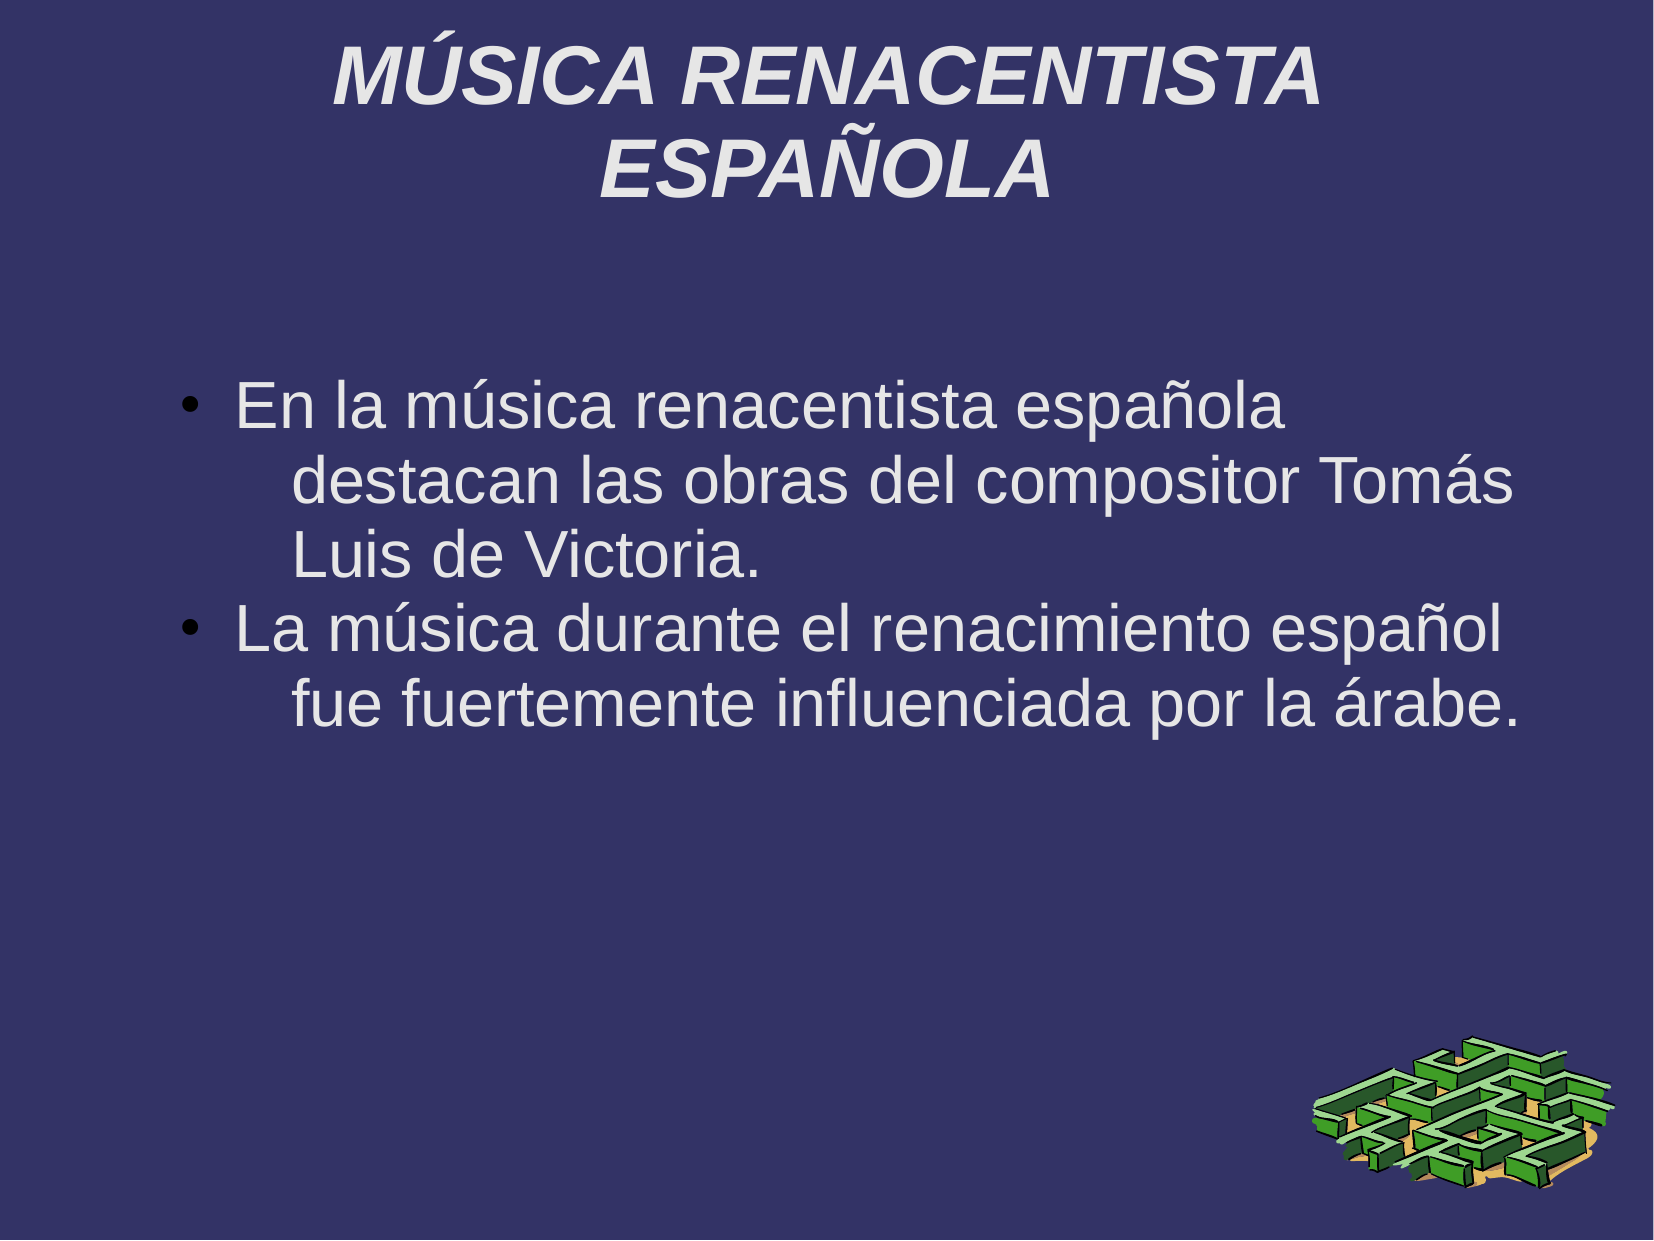

# MÚSICA RENACENTISTA ESPAÑOLA
En la música renacentista española destacan las obras del compositor Tomás Luis de Victoria.
La música durante el renacimiento español fue fuertemente influenciada por la árabe.